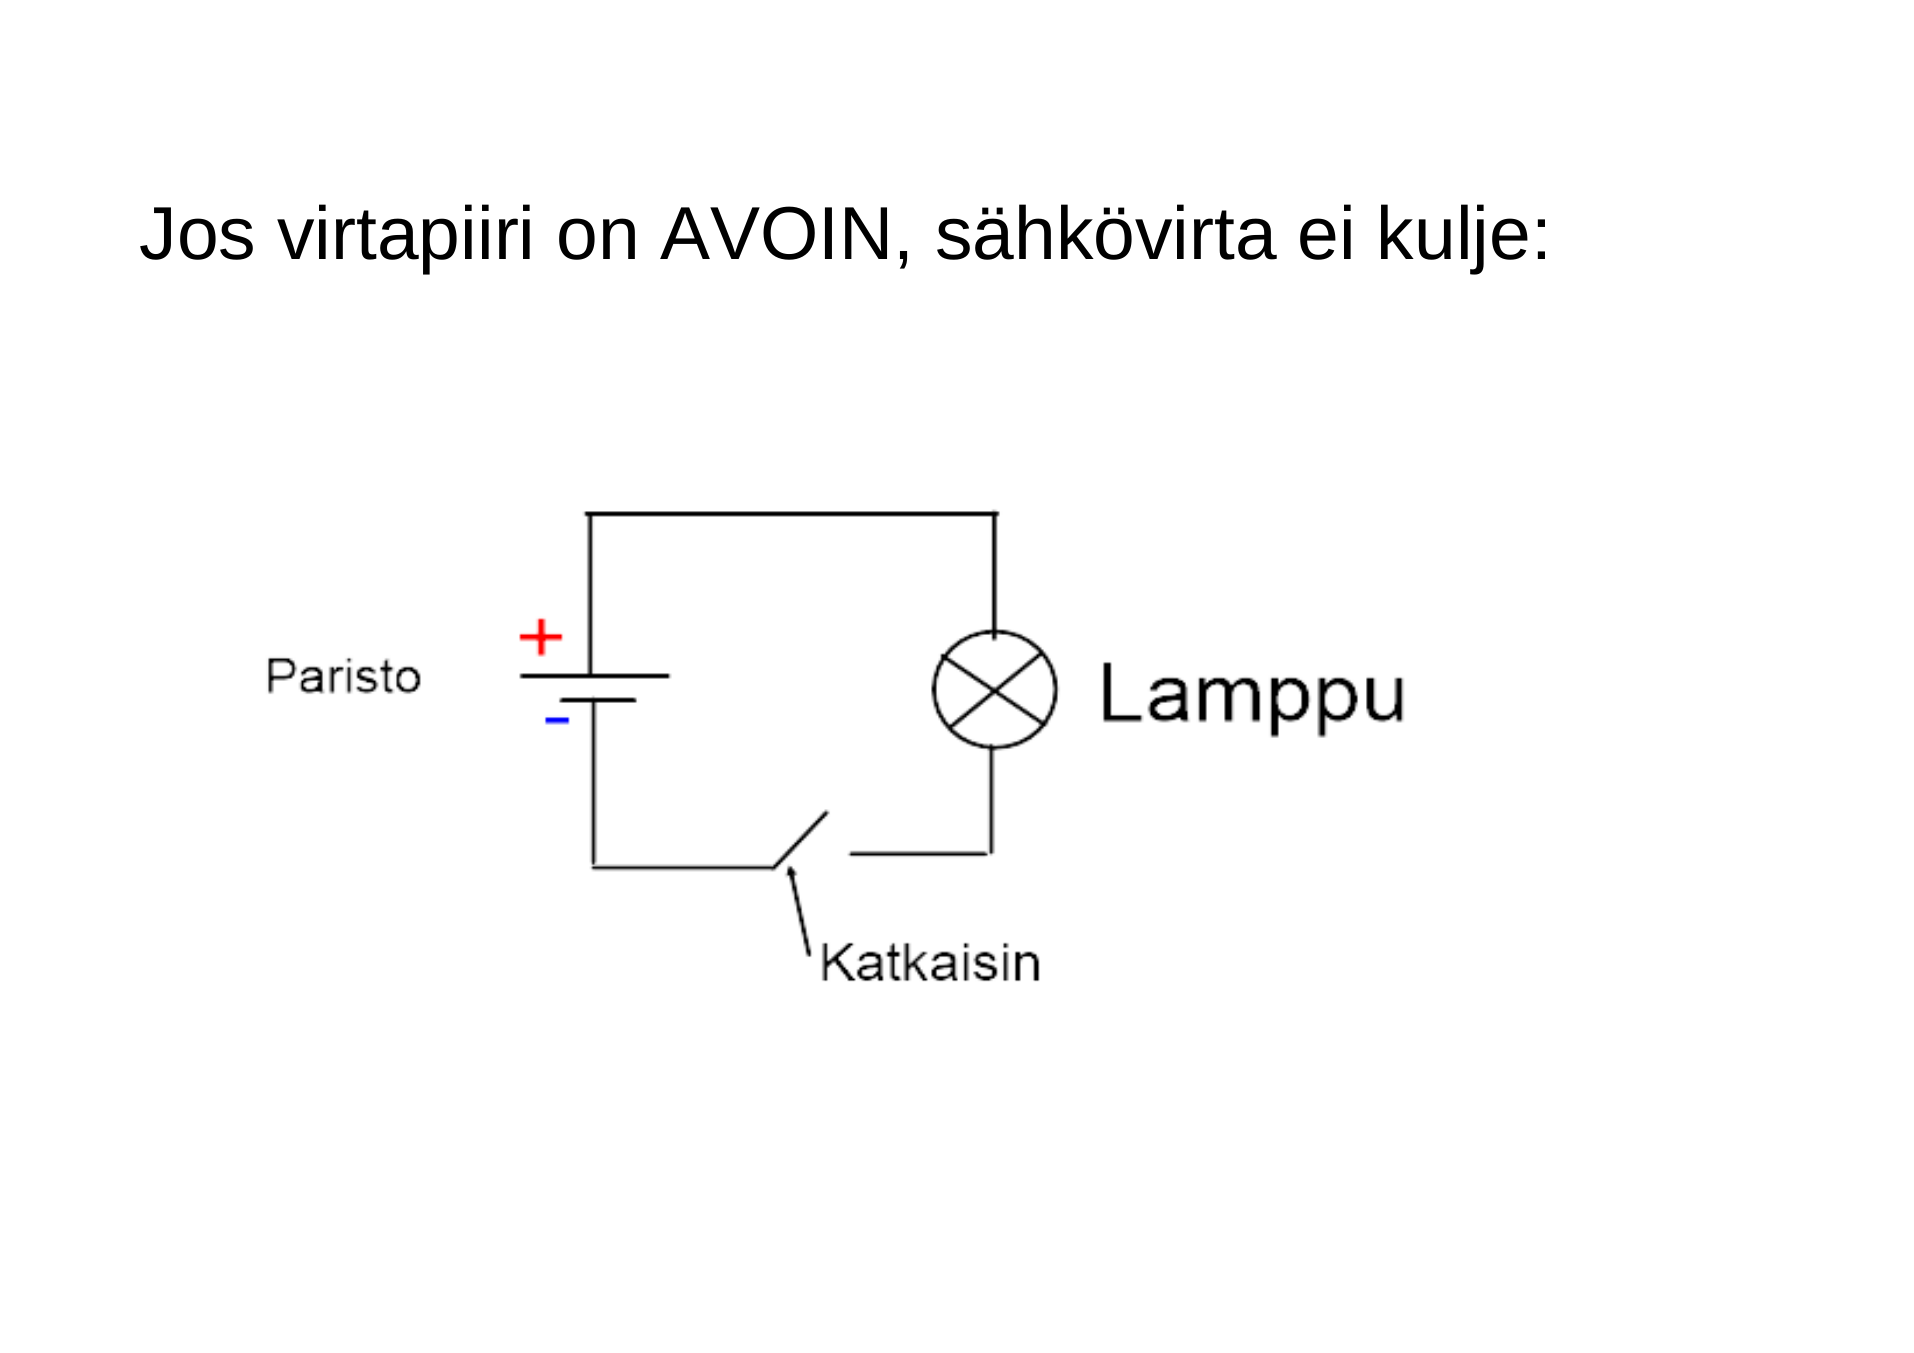

Jos virtapiiri on AVOIN, sähkövirta ei kulje: